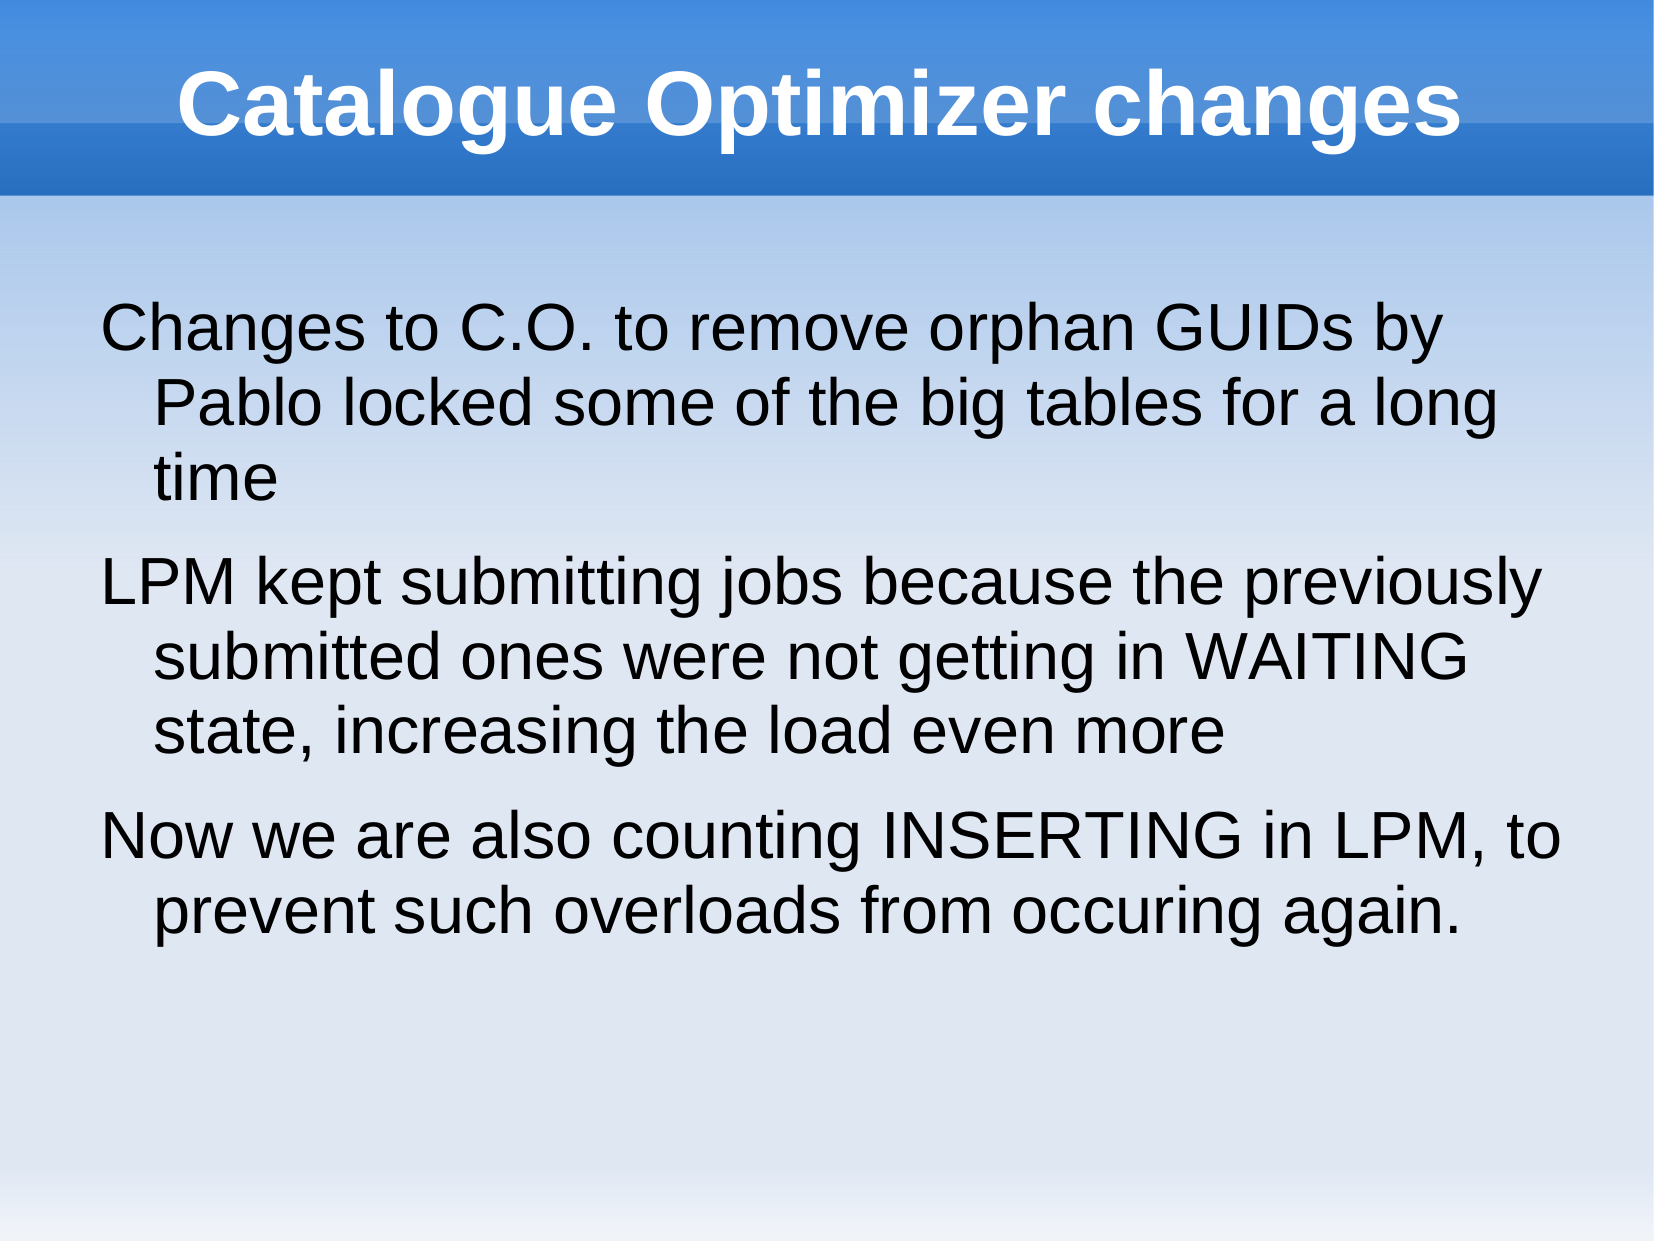

# Catalogue Optimizer changes
Changes to C.O. to remove orphan GUIDs by Pablo locked some of the big tables for a long time
LPM kept submitting jobs because the previously submitted ones were not getting in WAITING state, increasing the load even more
Now we are also counting INSERTING in LPM, to prevent such overloads from occuring again.